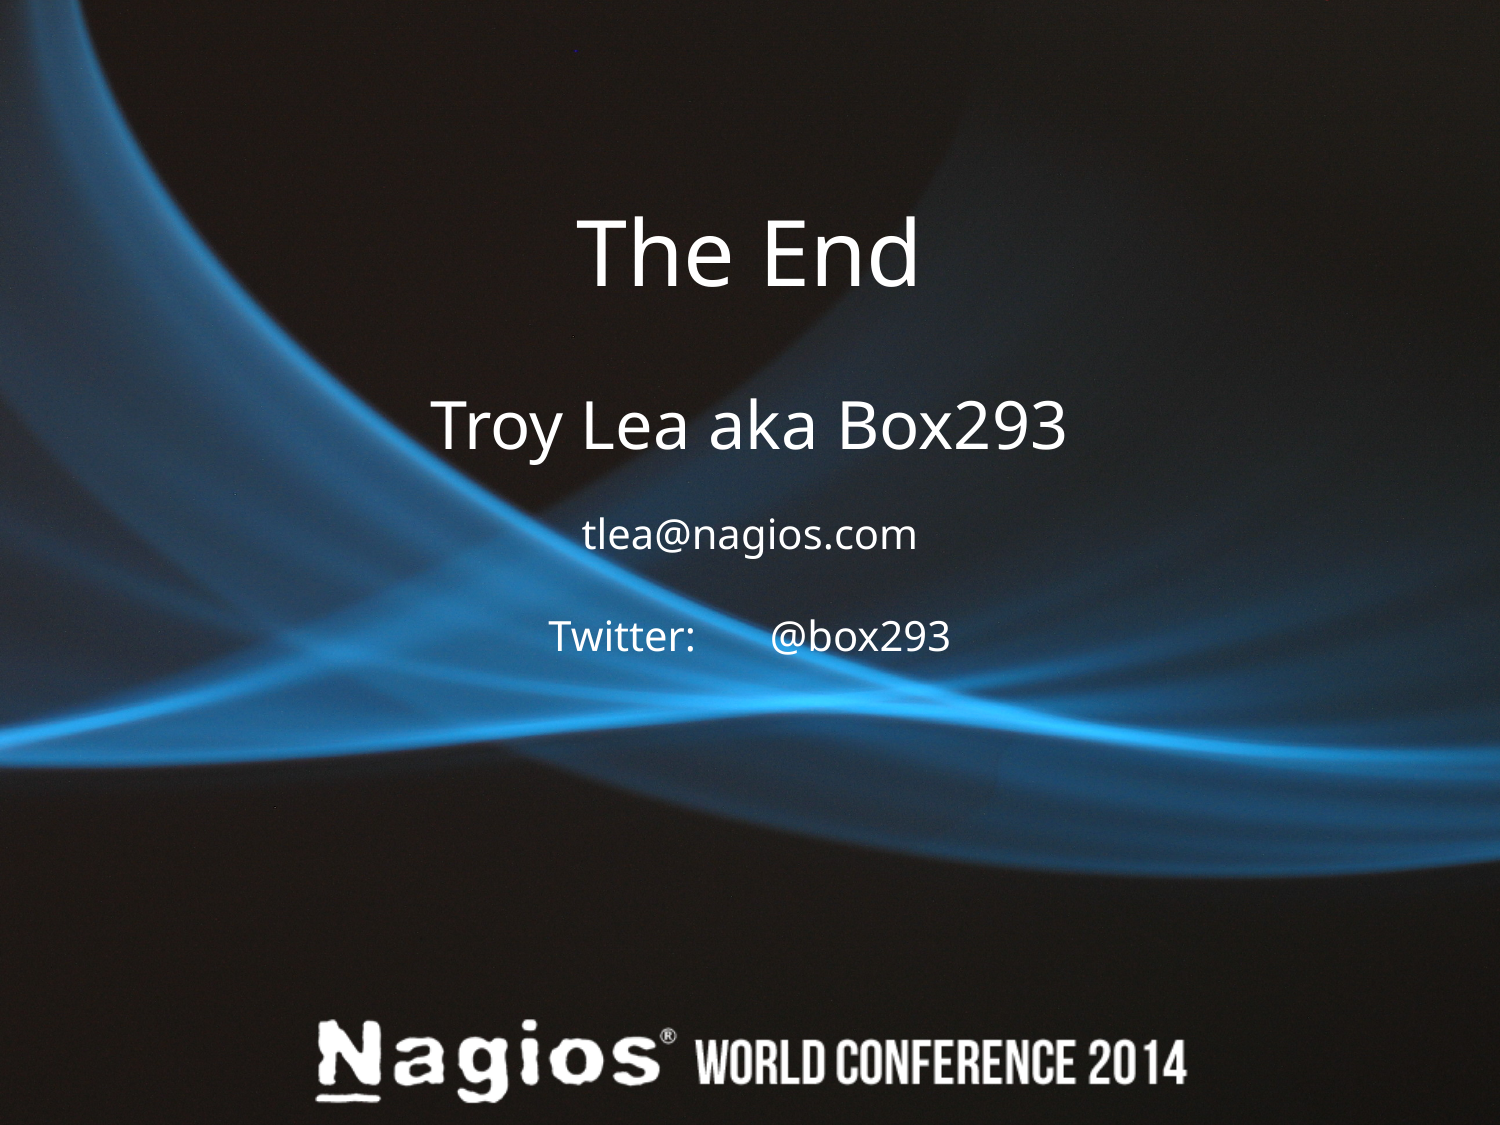

# The End
Troy Lea aka Box293
tlea@nagios.com
Twitter:	@box293